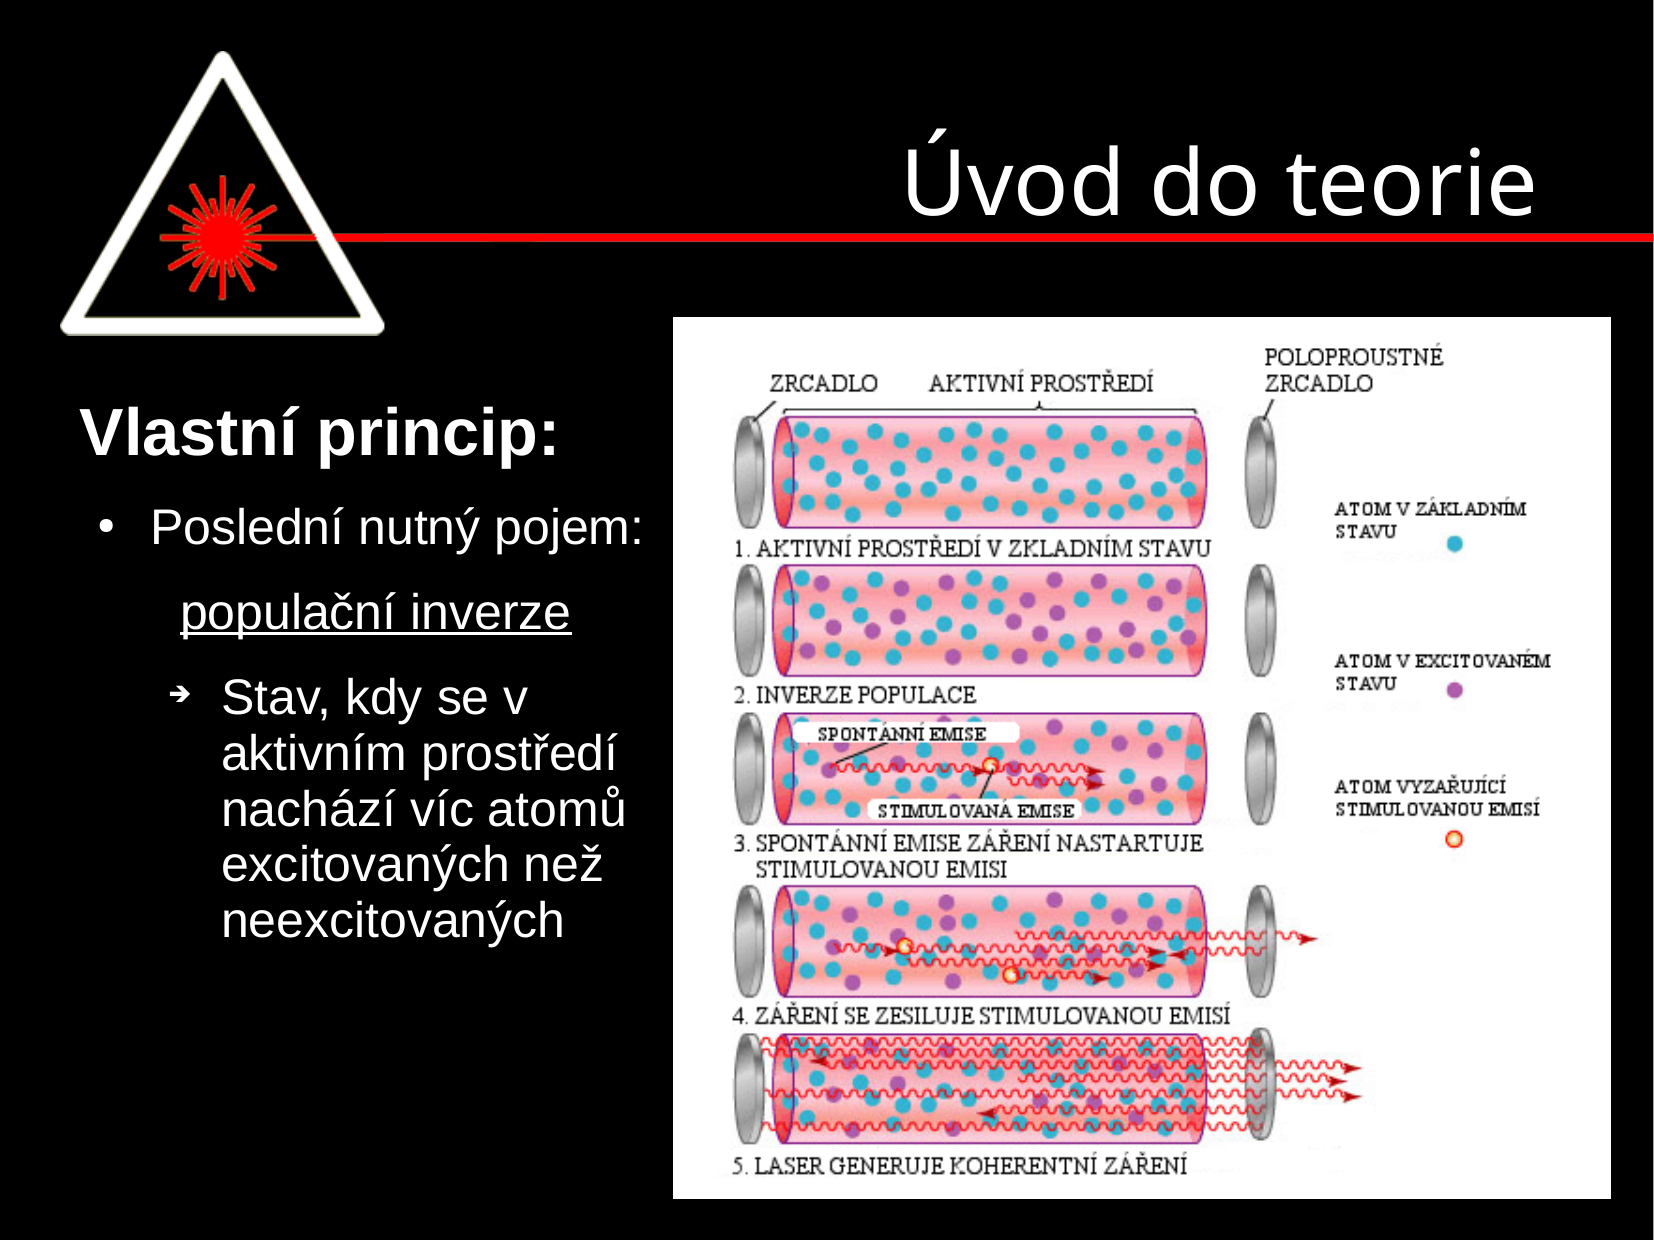

# Úvod do teorie
Vlastní princip:
Poslední nutný pojem:
populační inverze
Stav, kdy se v aktivním prostředí nachází víc atomů excitovaných než neexcitovaných
10